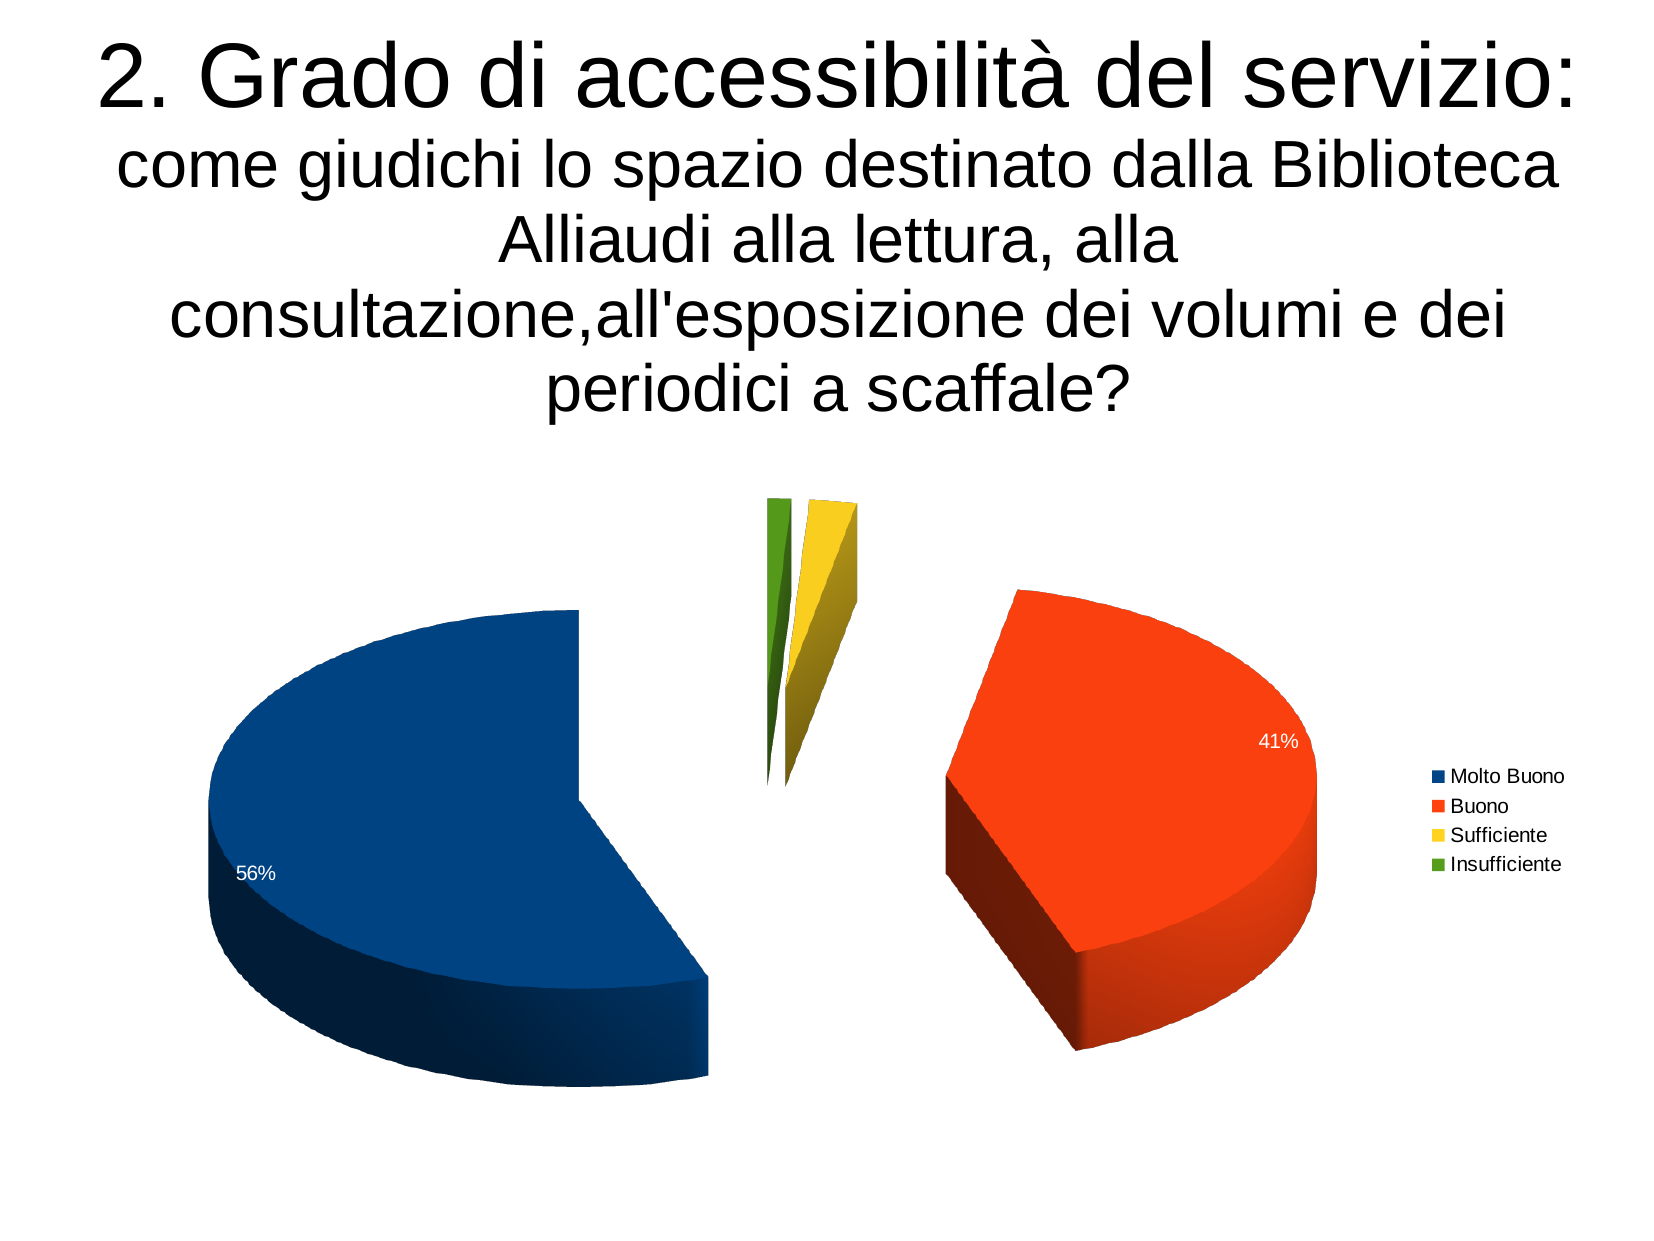

# 2. Grado di accessibilità del servizio: come giudichi lo spazio destinato dalla Biblioteca Alliaudi alla lettura, alla consultazione,all'esposizione dei volumi e dei periodici a scaffale?
[unsupported chart]